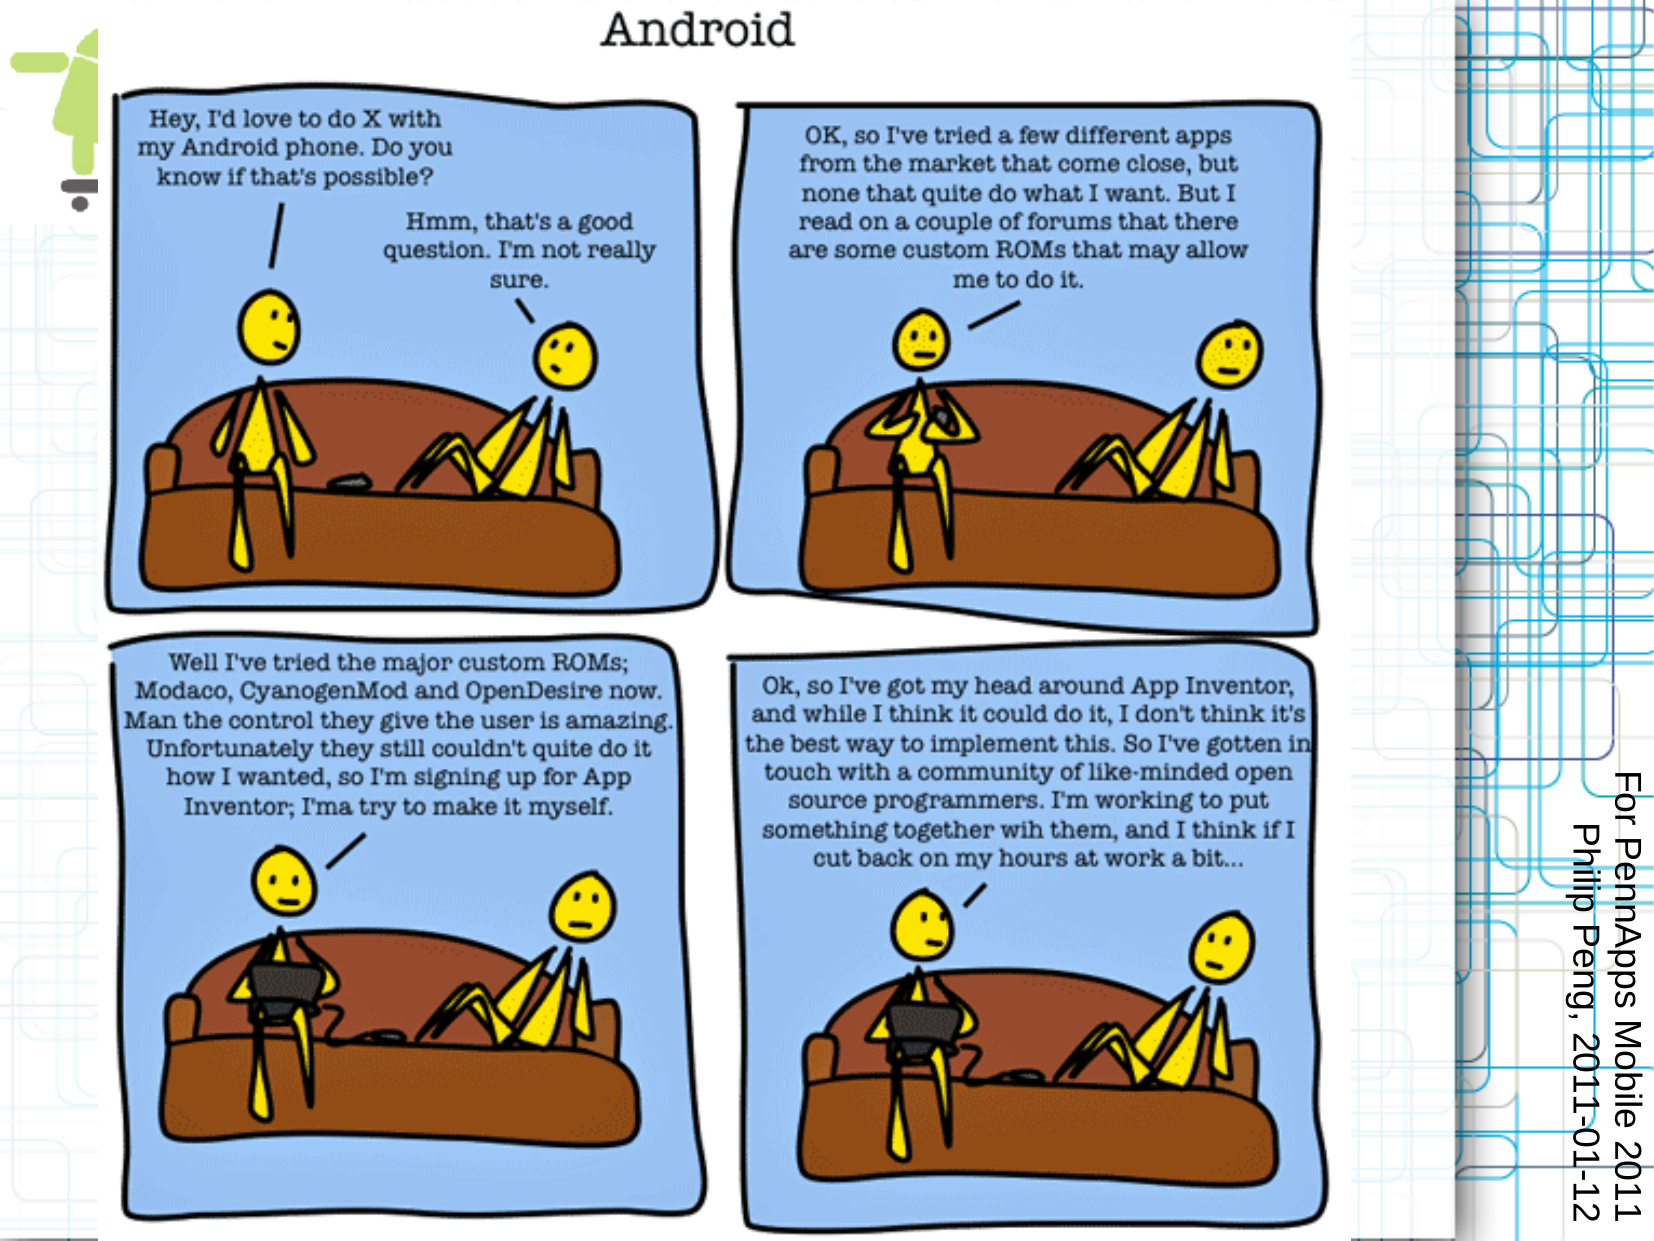

For PennApps Mobile 2011
Philip Peng, 2011-01-12